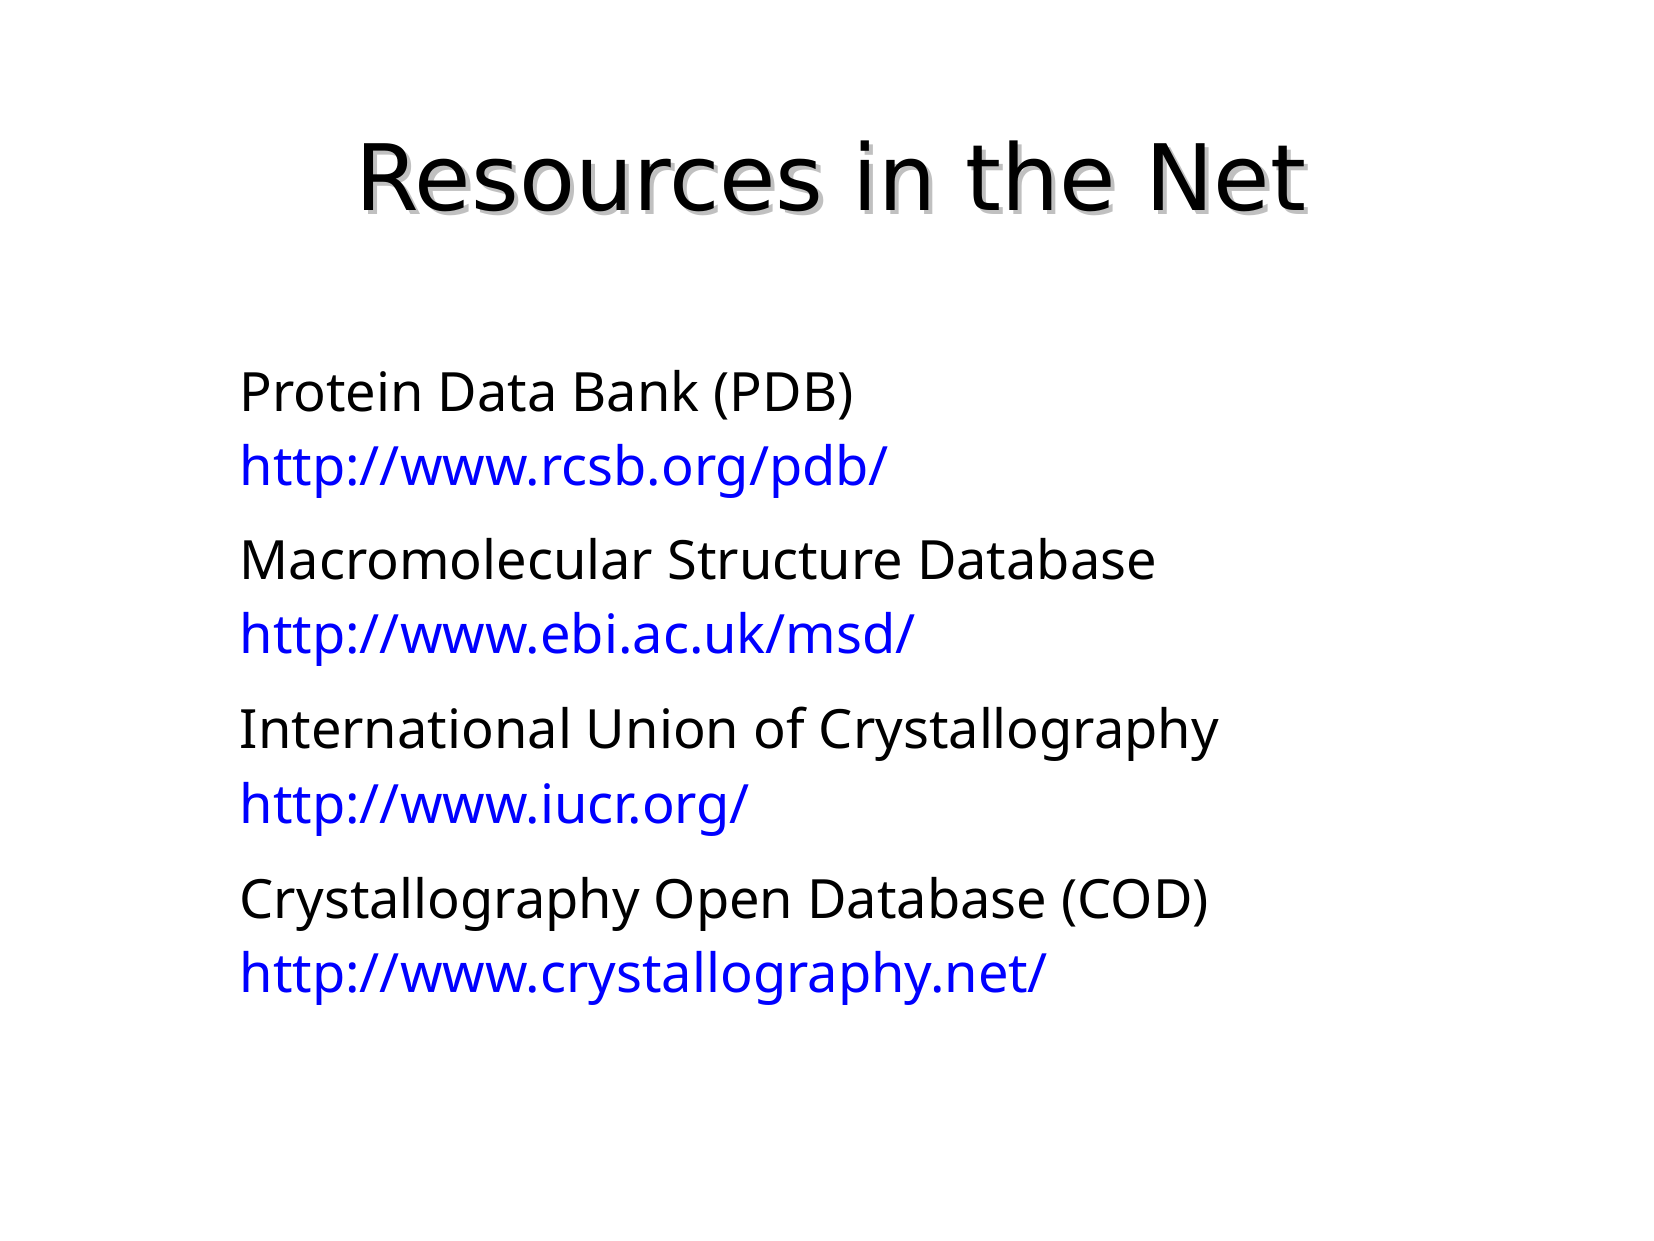

# Resources in the Net
Protein Data Bank (PDB)
http://www.rcsb.org/pdb/
Macromolecular Structure Database http://www.ebi.ac.uk/msd/
International Union of Crystallography http://www.iucr.org/
Crystallography Open Database (COD) http://www.crystallography.net/